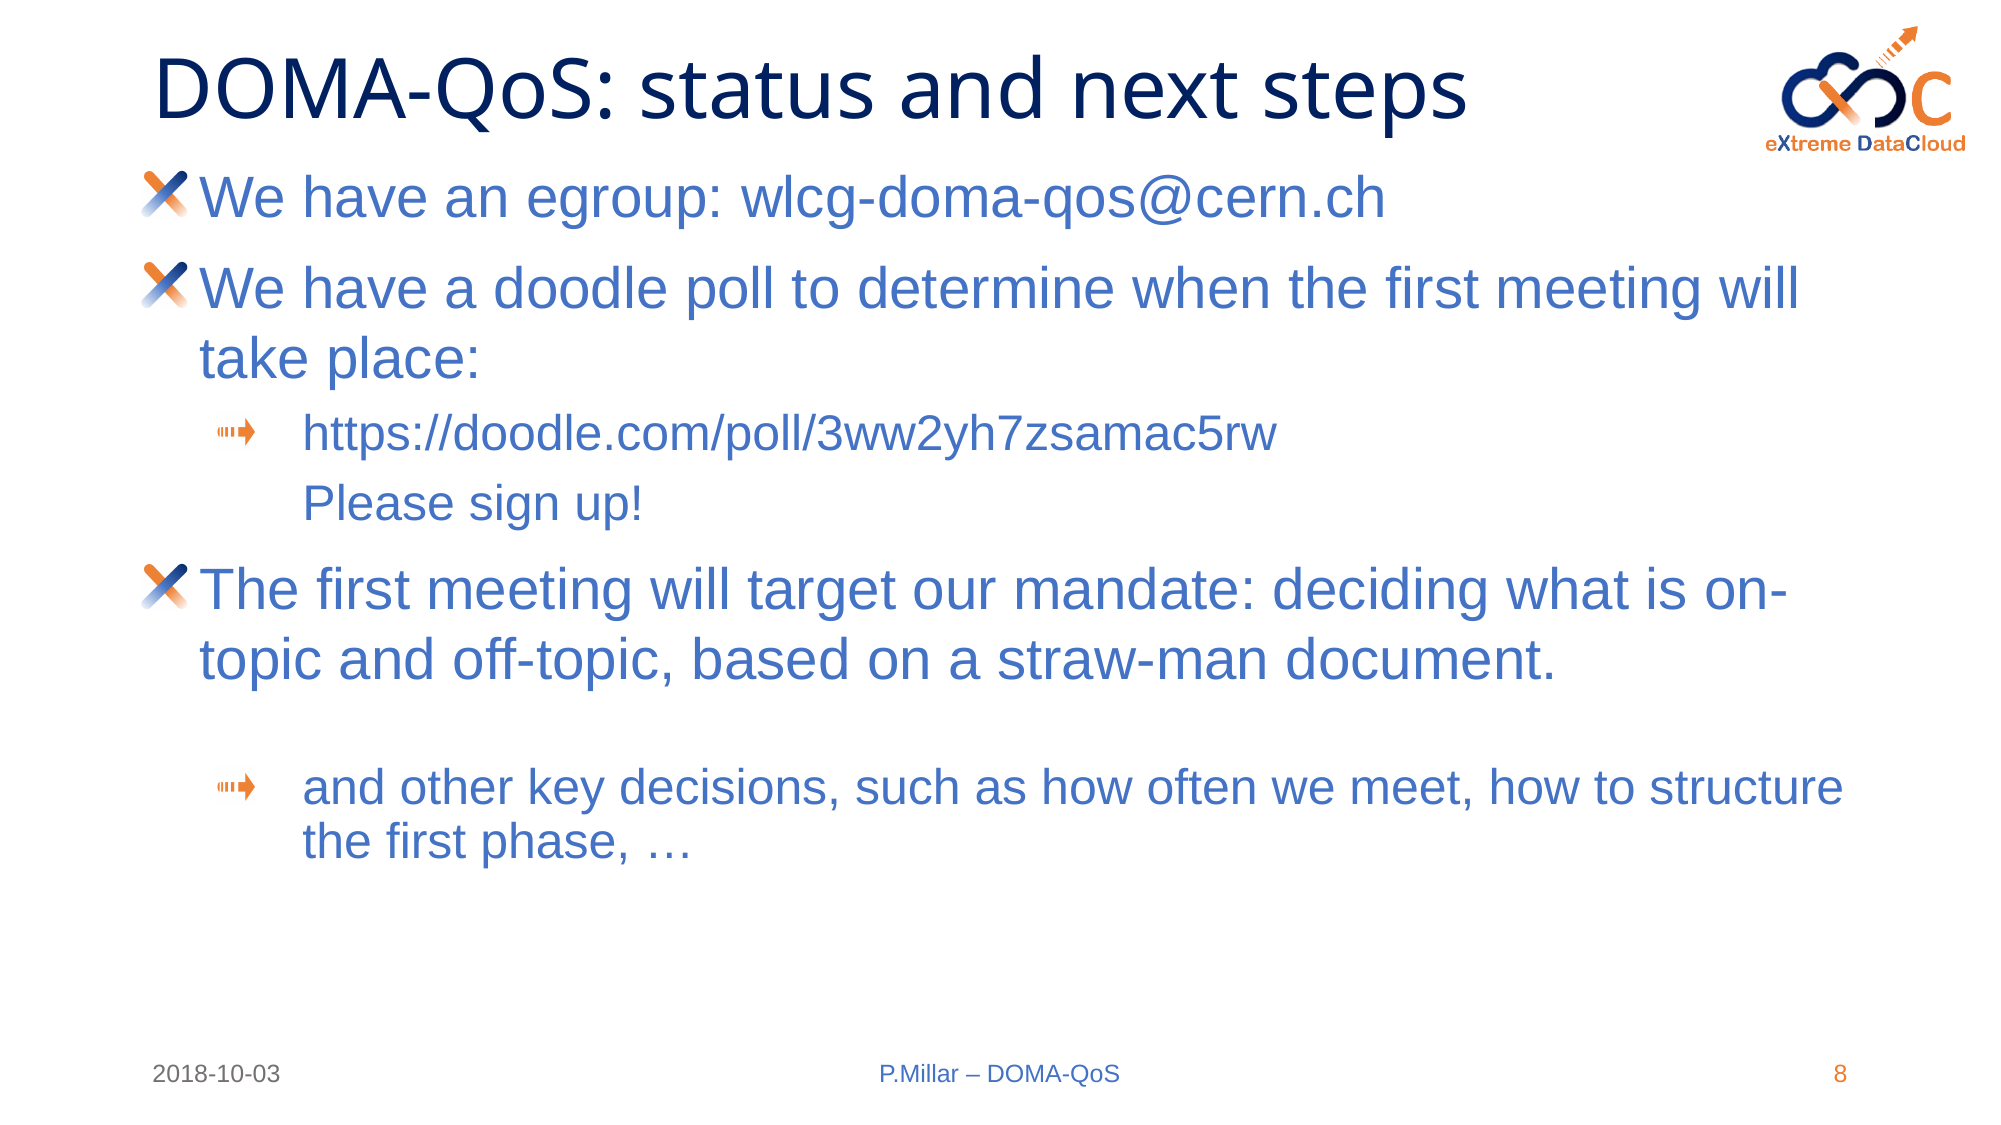

# DOMA-QoS: status and next steps
We have an egroup: wlcg-doma-qos@cern.ch
We have a doodle poll to determine when the first meeting will take place:
https://doodle.com/poll/3ww2yh7zsamac5rw
Please sign up!
The first meeting will target our mandate: deciding what is on-topic and off-topic, based on a straw-man document.
and other key decisions, such as how often we meet, how to structure the first phase, …
2018-10-03
P.Millar – DOMA-QoS